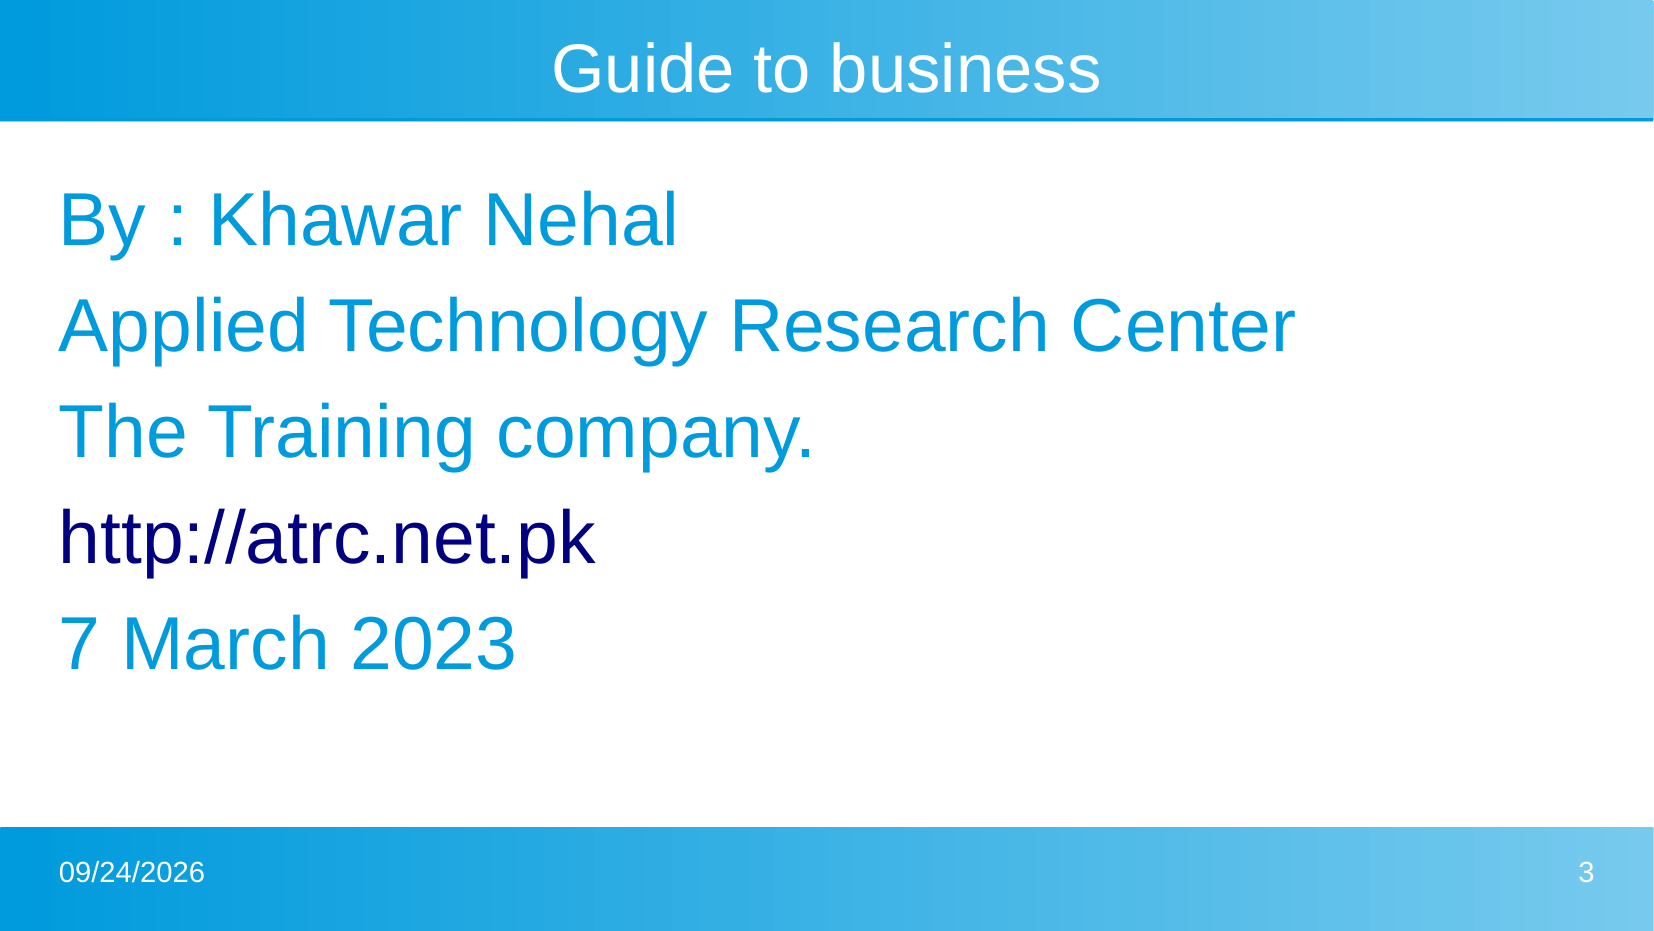

# Guide to business
By : Khawar Nehal
Applied Technology Research Center
The Training company.
http://atrc.net.pk
7 March 2023
3